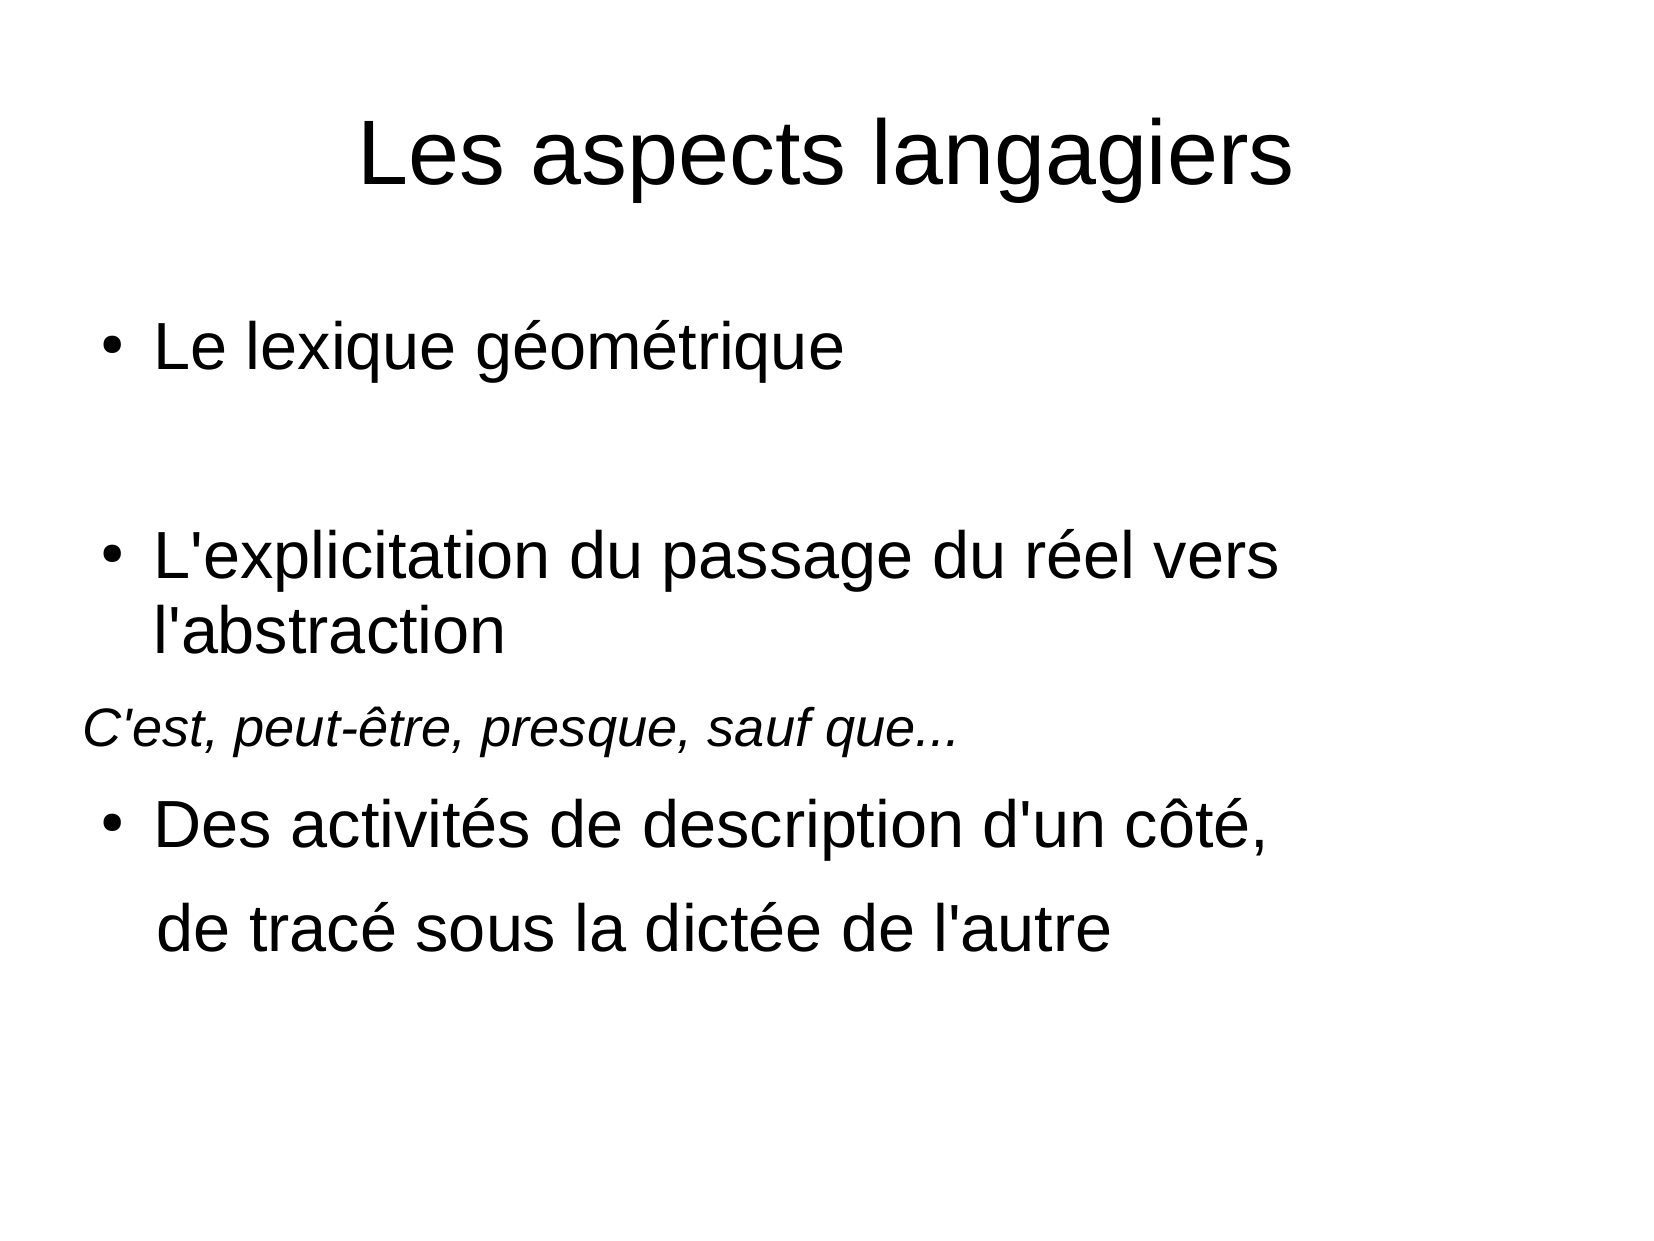

# Les aspects langagiers
Le lexique géométrique
L'explicitation du passage du réel vers l'abstraction
C'est, peut-être, presque, sauf que...
Des activités de description d'un côté,
 de tracé sous la dictée de l'autre